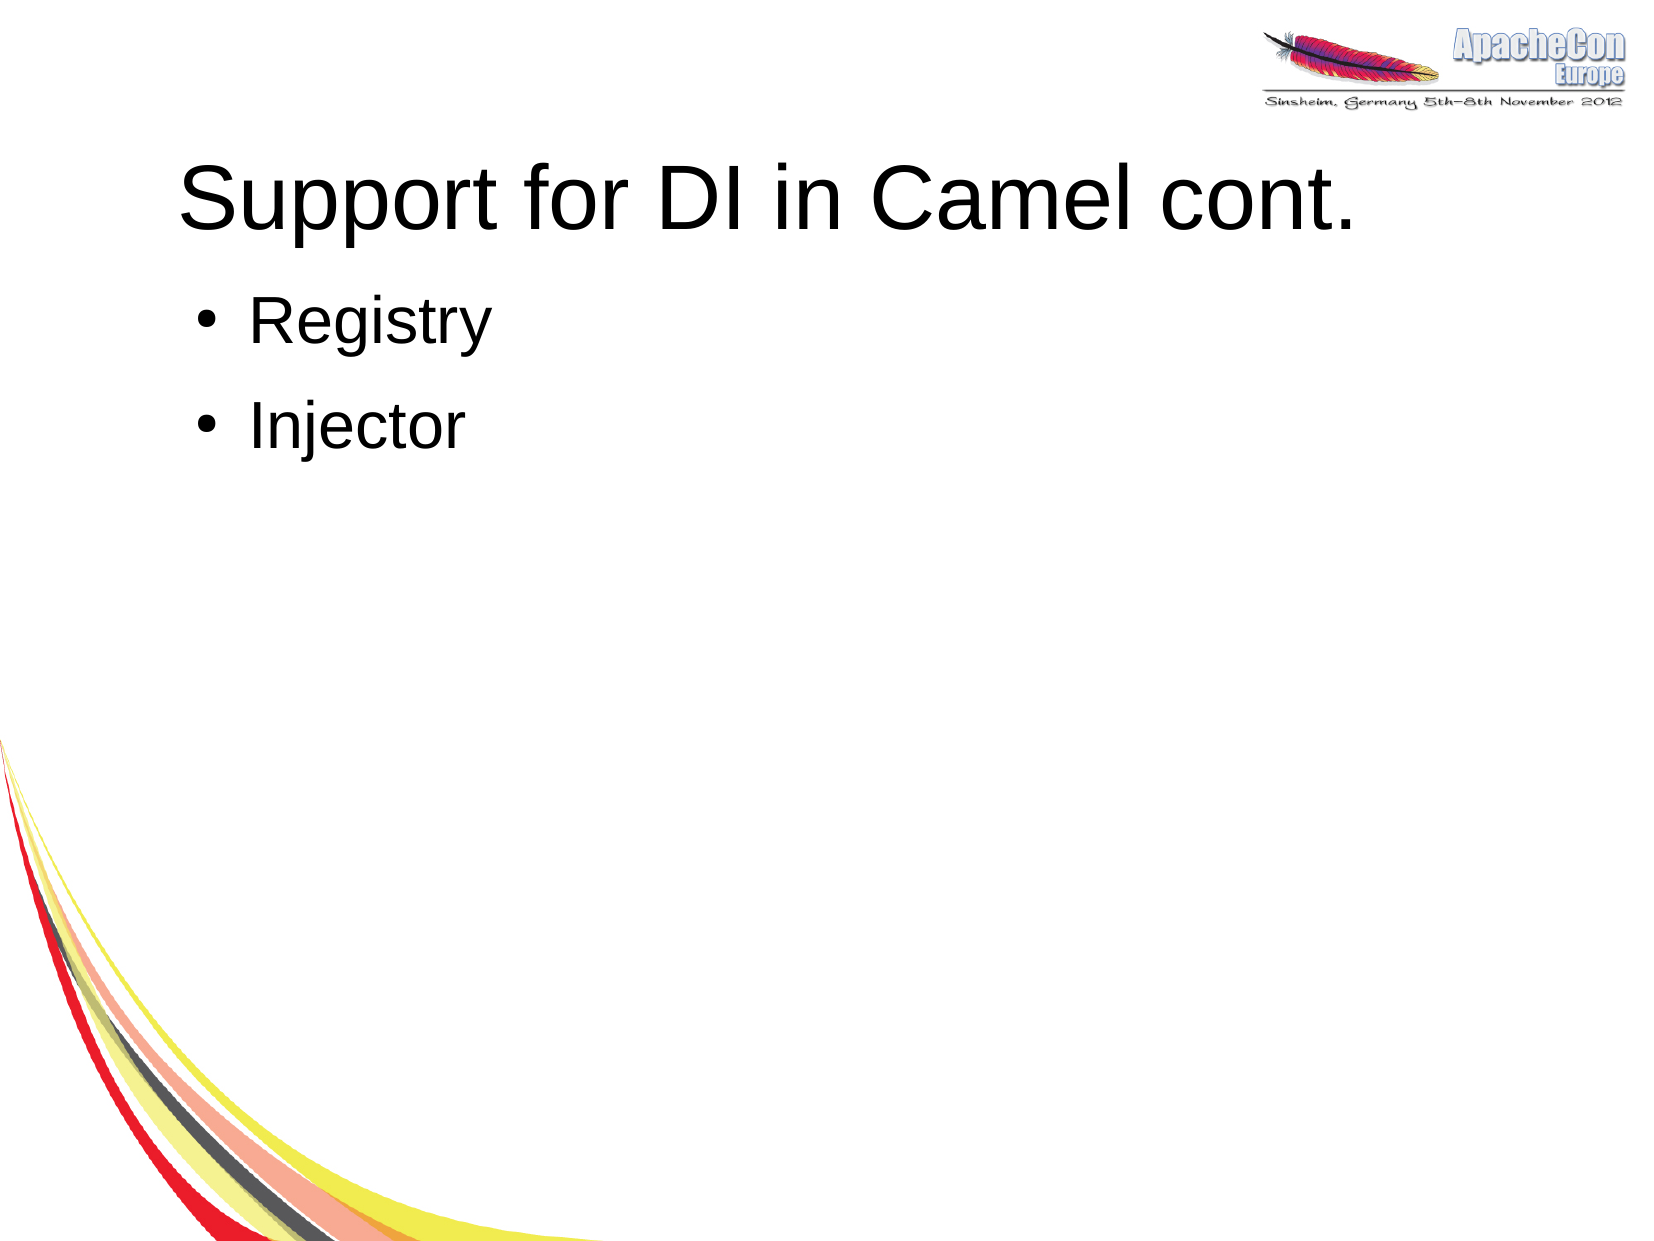

# Support for DI in Camel cont.
Registry
Injector